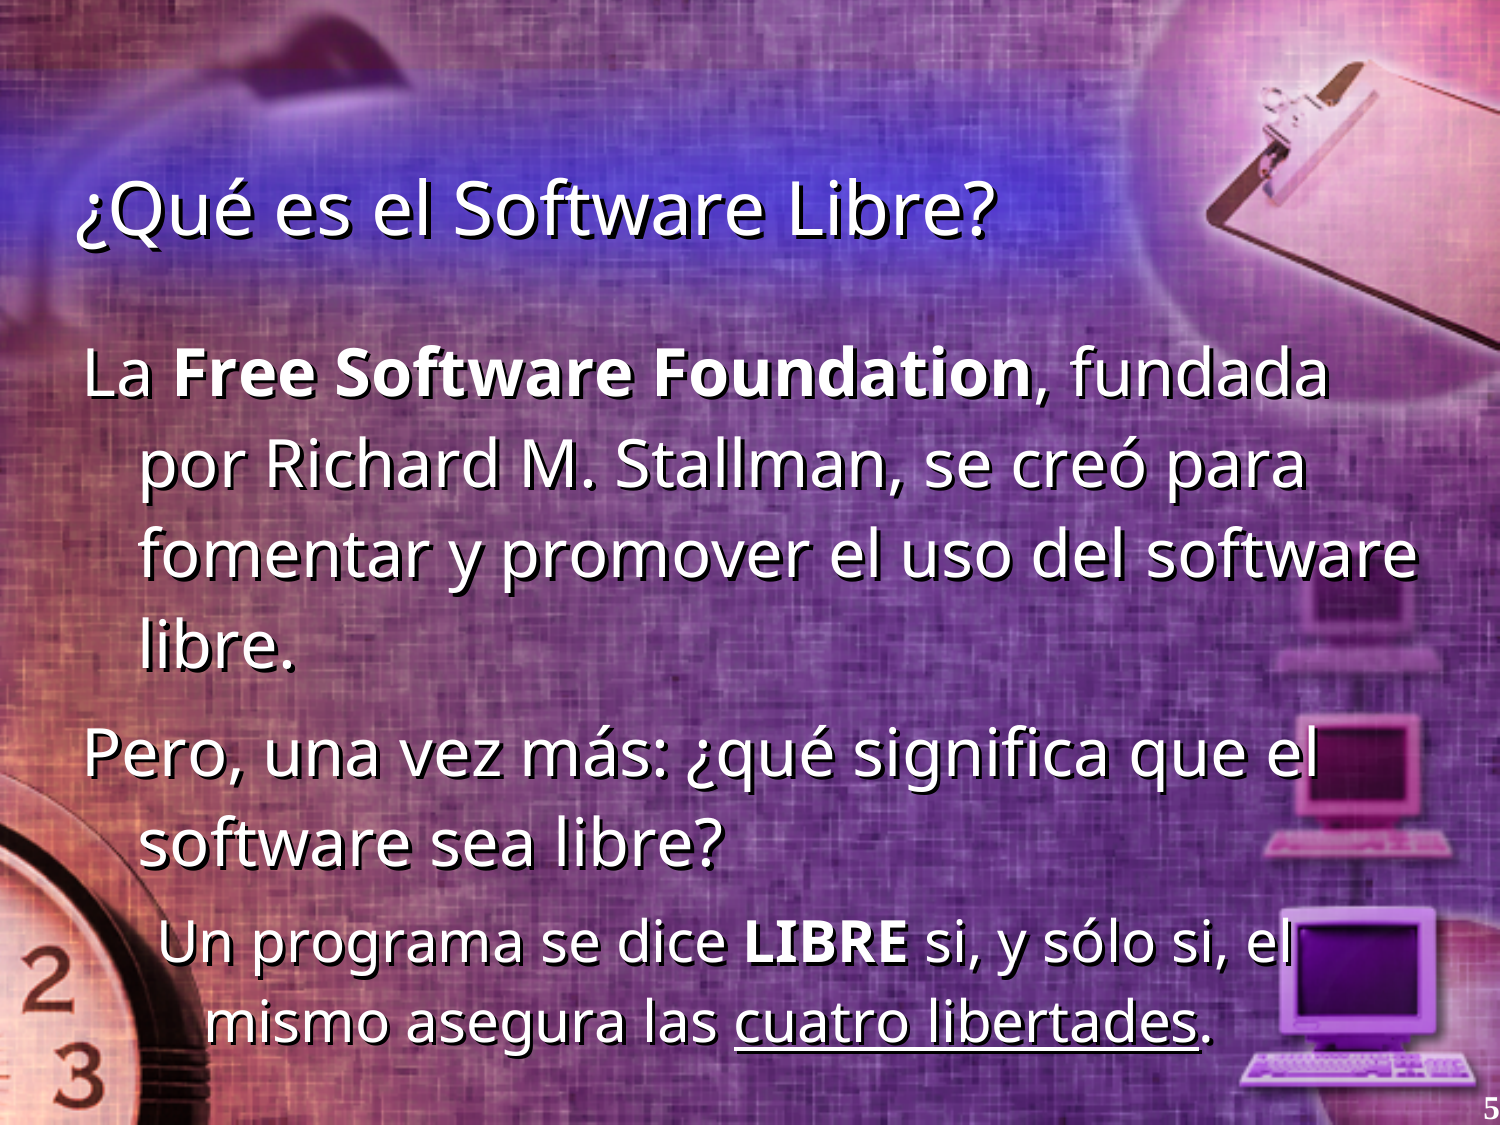

# ¿Qué es el Software Libre?
La Free Software Foundation, fundada por Richard M. Stallman, se creó para fomentar y promover el uso del software libre.
Pero, una vez más: ¿qué significa que el software sea libre?
Un programa se dice LIBRE si, y sólo si, el mismo asegura las cuatro libertades.
5